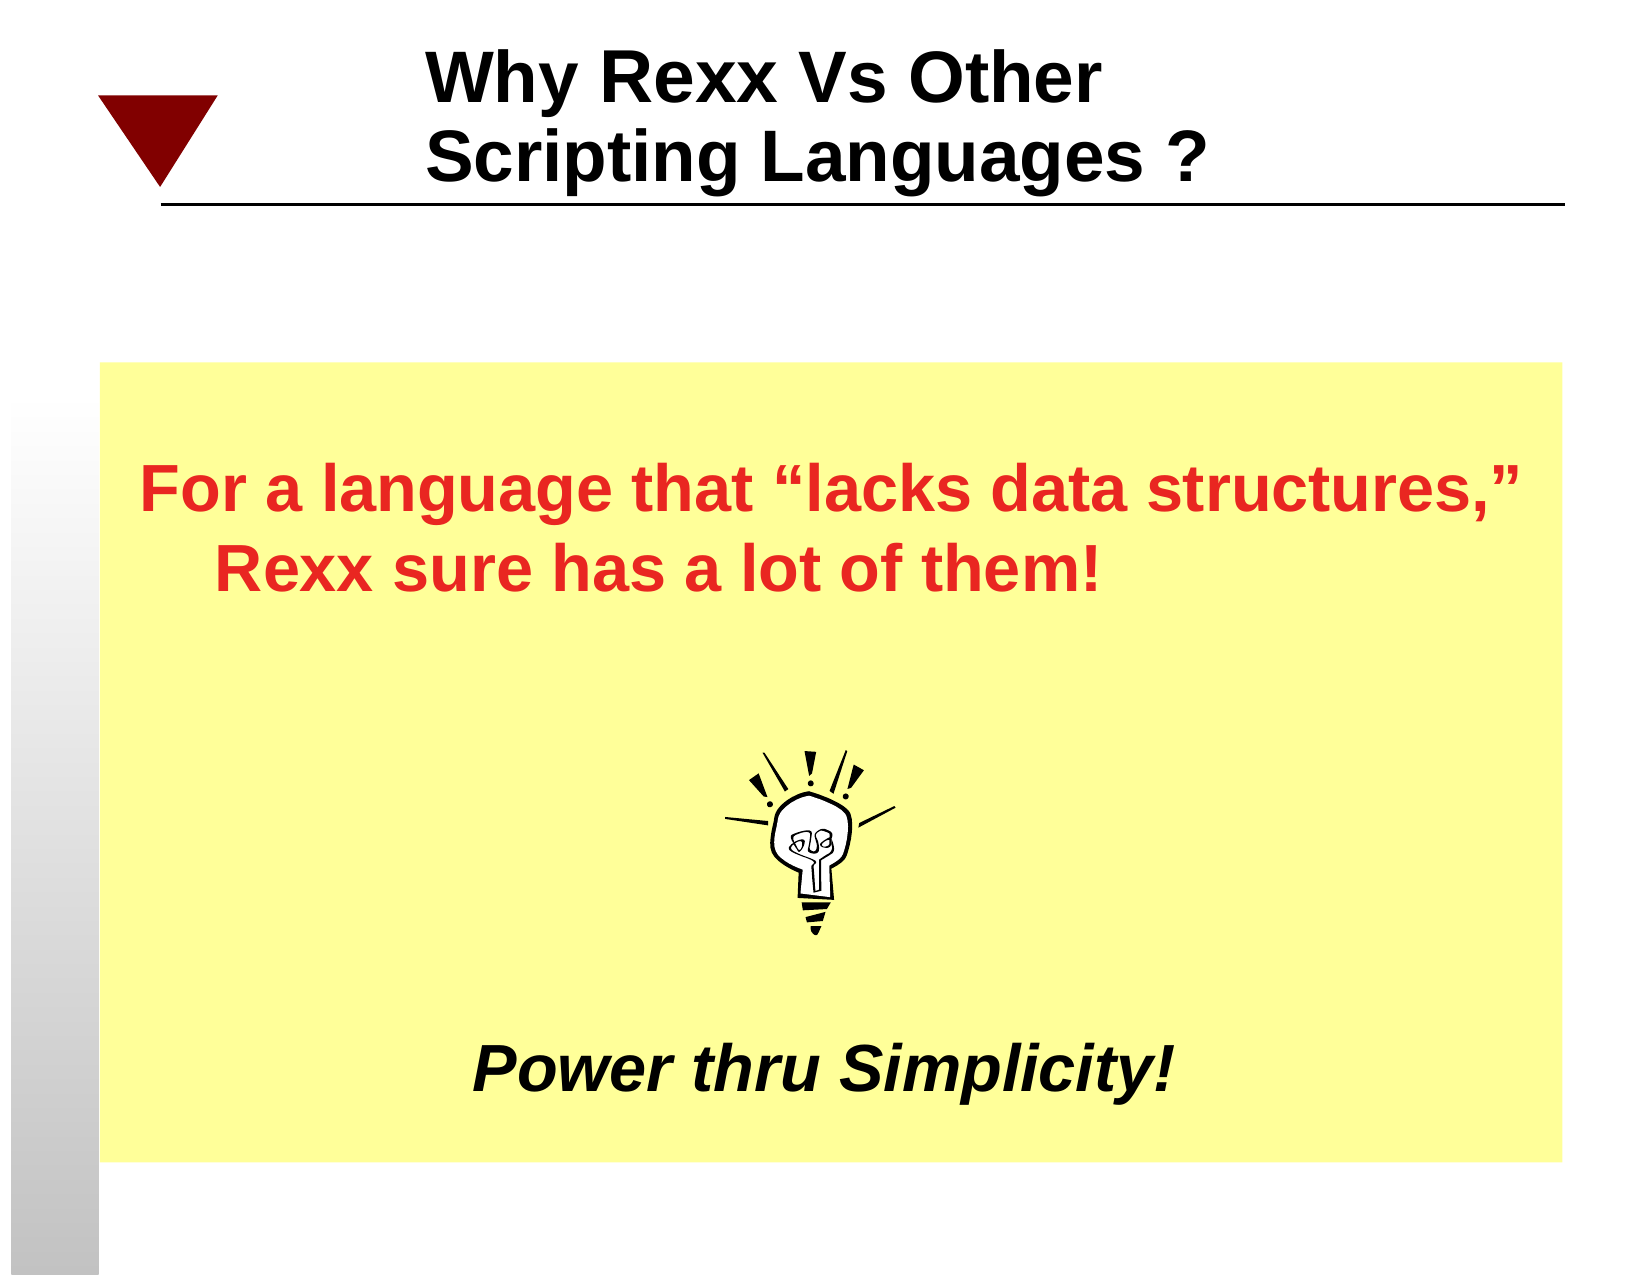

Why Rexx Vs Other Scripting Languages ?
For a language that “lacks data structures,” Rexx sure has a lot of them!
 Power thru Simplicity!